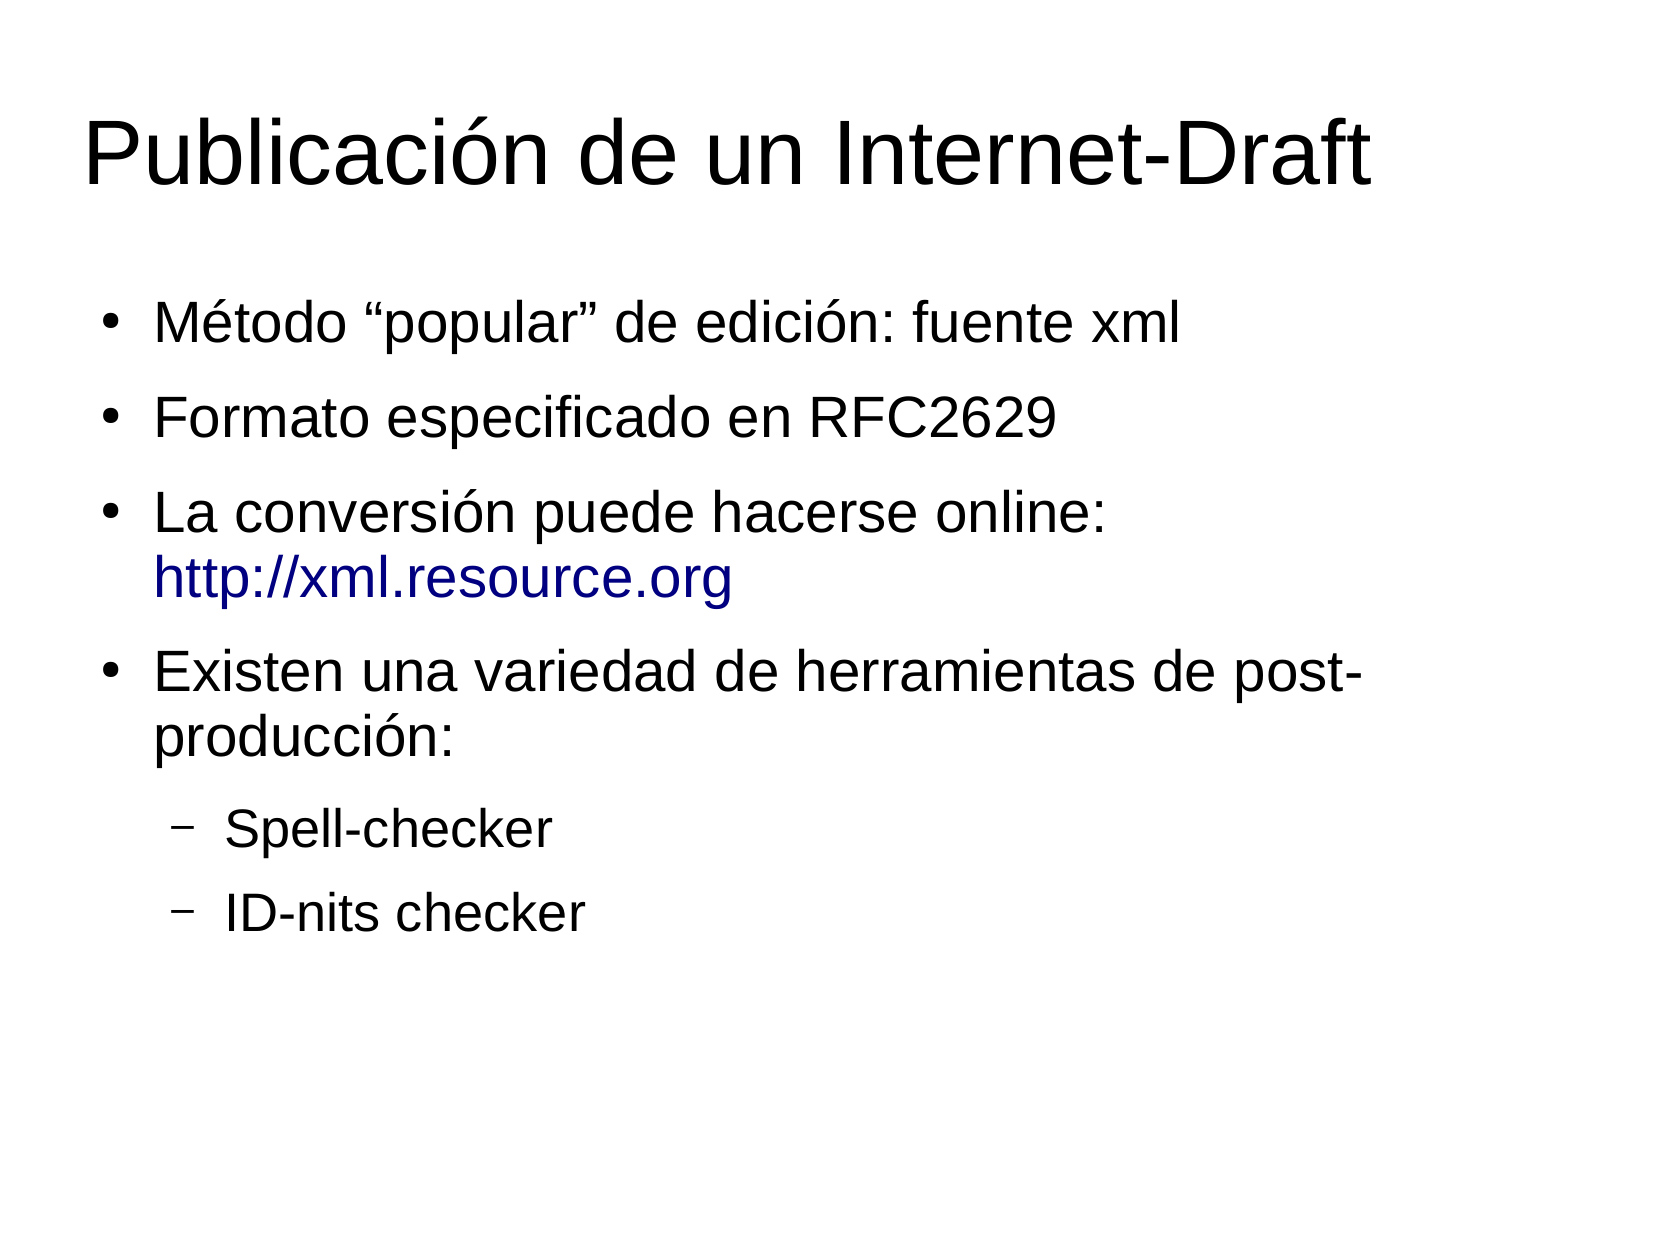

# Publicación de un Internet-Draft
Método “popular” de edición: fuente xml
Formato especificado en RFC2629
La conversión puede hacerse online: http://xml.resource.org
Existen una variedad de herramientas de post-producción:
Spell-checker
ID-nits checker